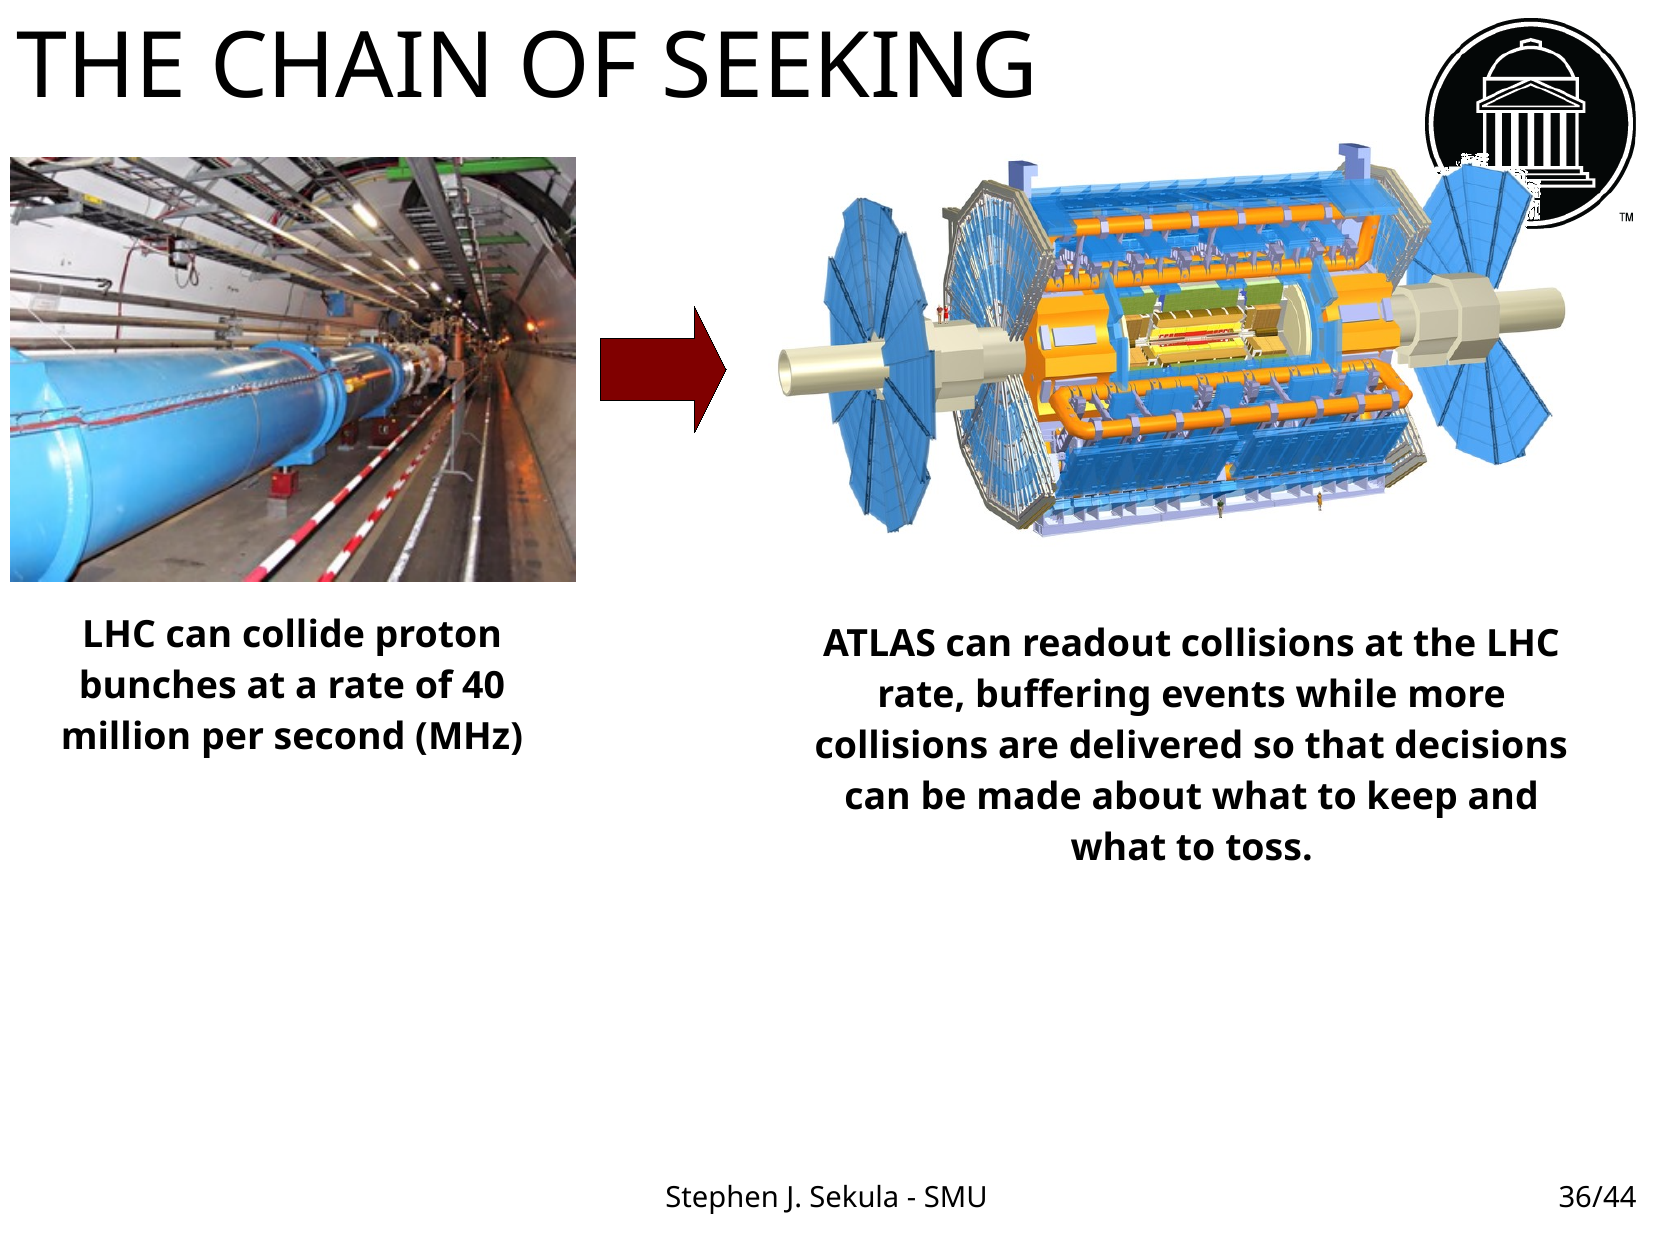

# THE CHAIN OF SEEKING
ATLAS can readout collisions at the LHC rate, buffering events while more collisions are delivered so that decisions can be made about what to keep and what to toss.
LHC can collide proton bunches at a rate of 40 million per second (MHz)
36
Stephen J. Sekula - SMU